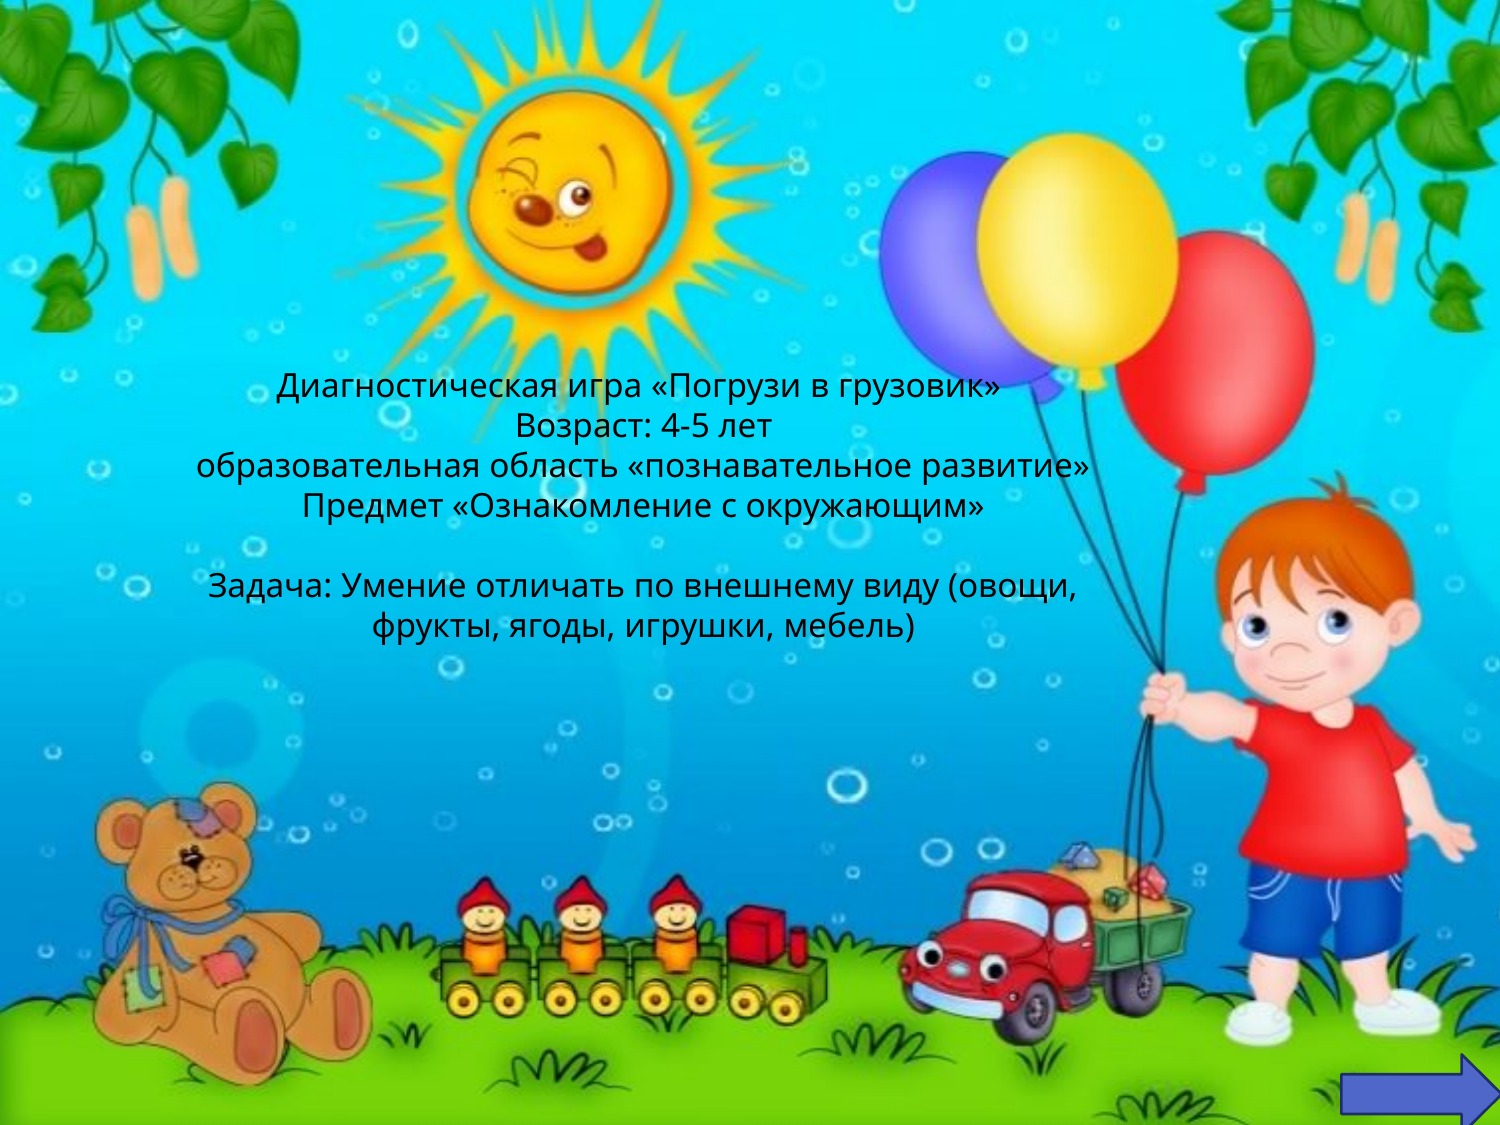

Диагностическая игра «Погрузи в грузовик»
Возраст: 4-5 лет
образовательная область «познавательное развитие»
Предмет «Ознакомление с окружающим»
Задача: Умение отличать по внешнему виду (овощи, фрукты, ягоды, игрушки, мебель)